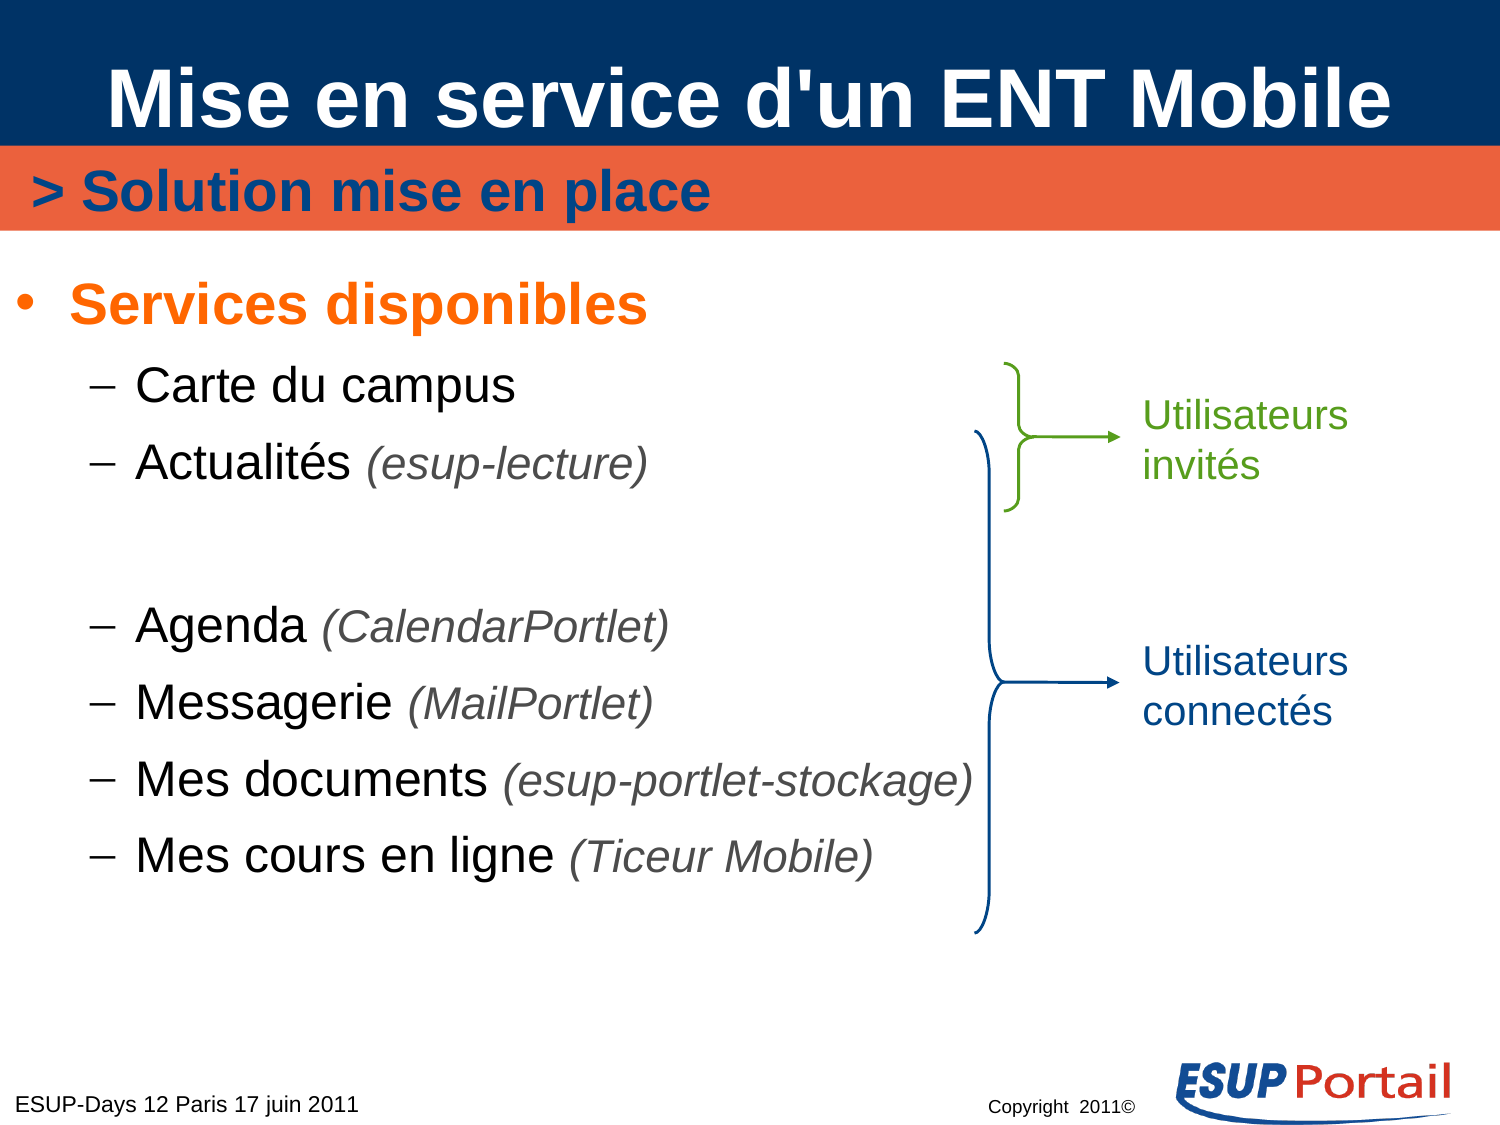

Mise en service d'un ENT Mobile
 > Solution mise en place
Services disponibles
Carte du campus
Actualités (esup-lecture)
Agenda (CalendarPortlet)
Messagerie (MailPortlet)
Mes documents (esup-portlet-stockage)
Mes cours en ligne (Ticeur Mobile)
Utilisateurs
invités
Utilisateurs
connectés
ESUP-Days 12 Paris 17 juin 2011